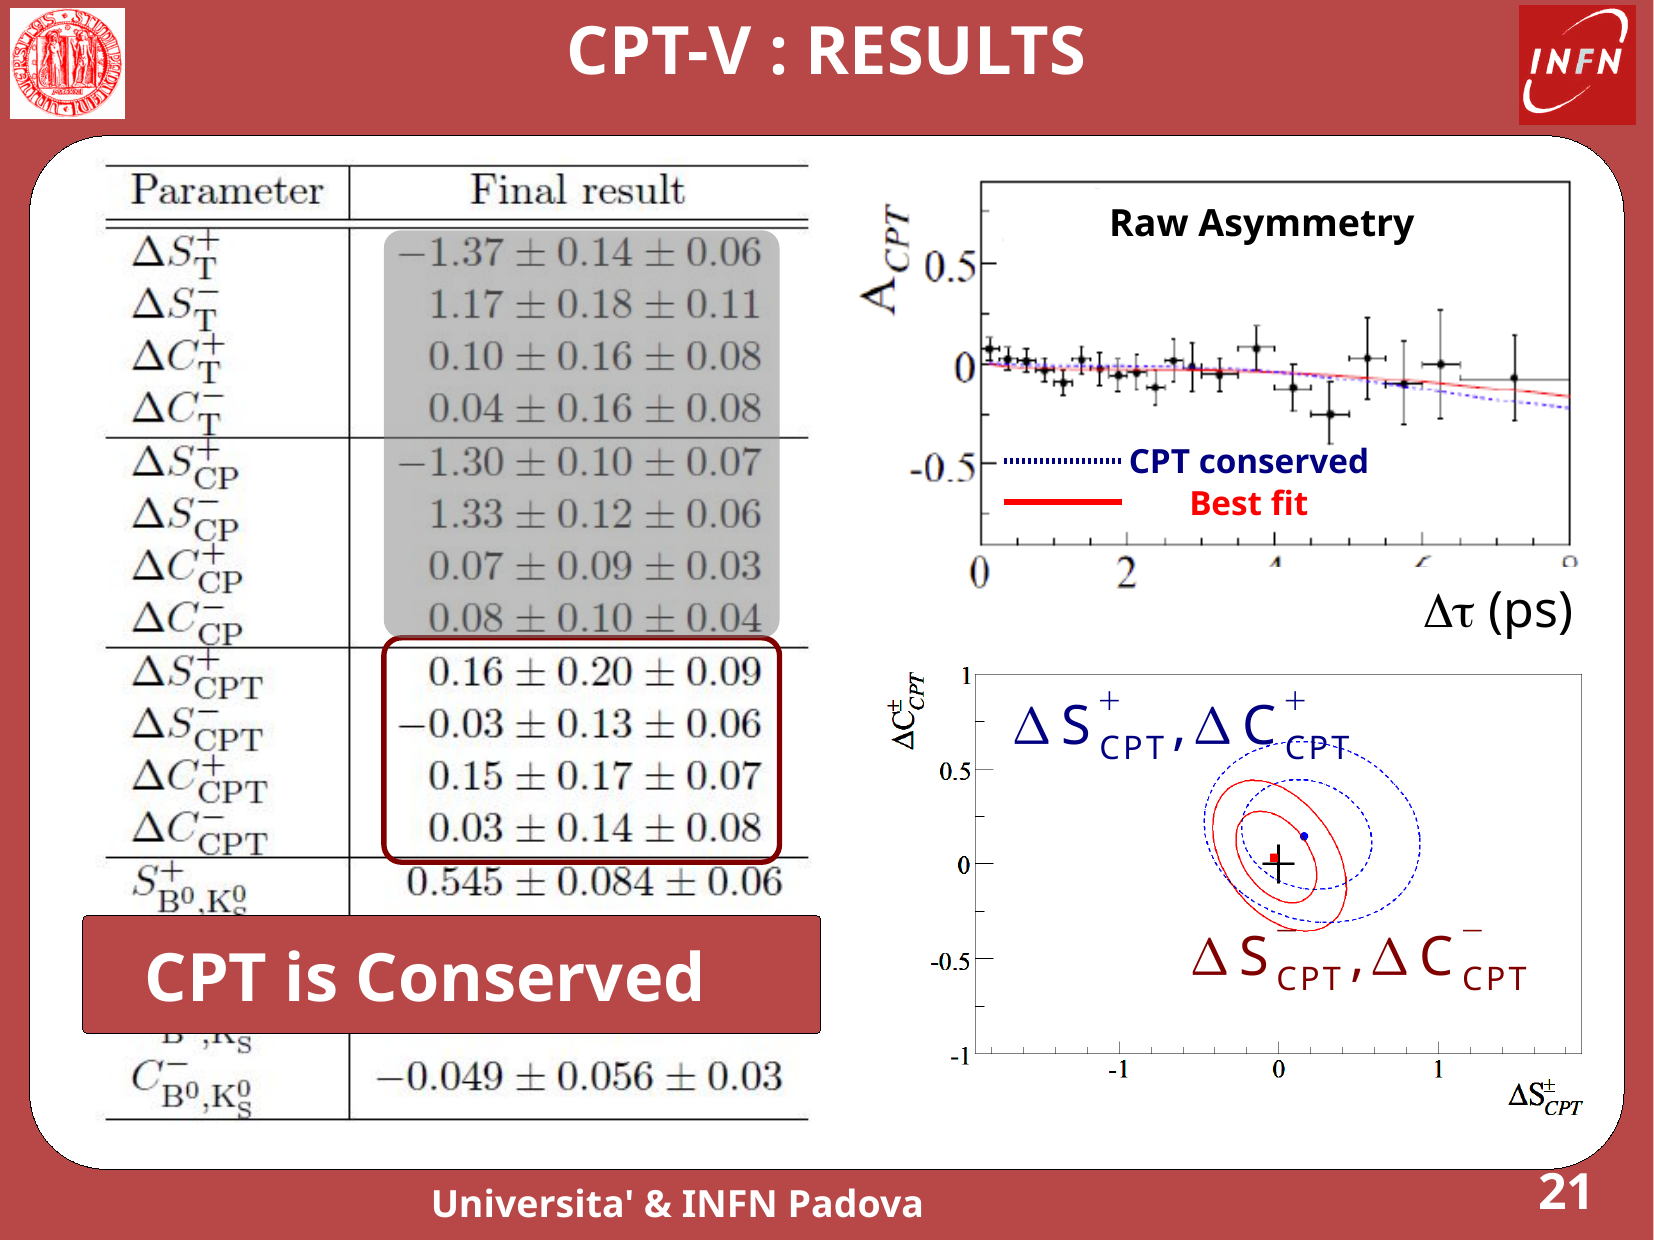

# CPT-V : RESULTS
Raw Asymmetry
CPT conserved
Best fit
Dt (ps)
CPT is Conserved